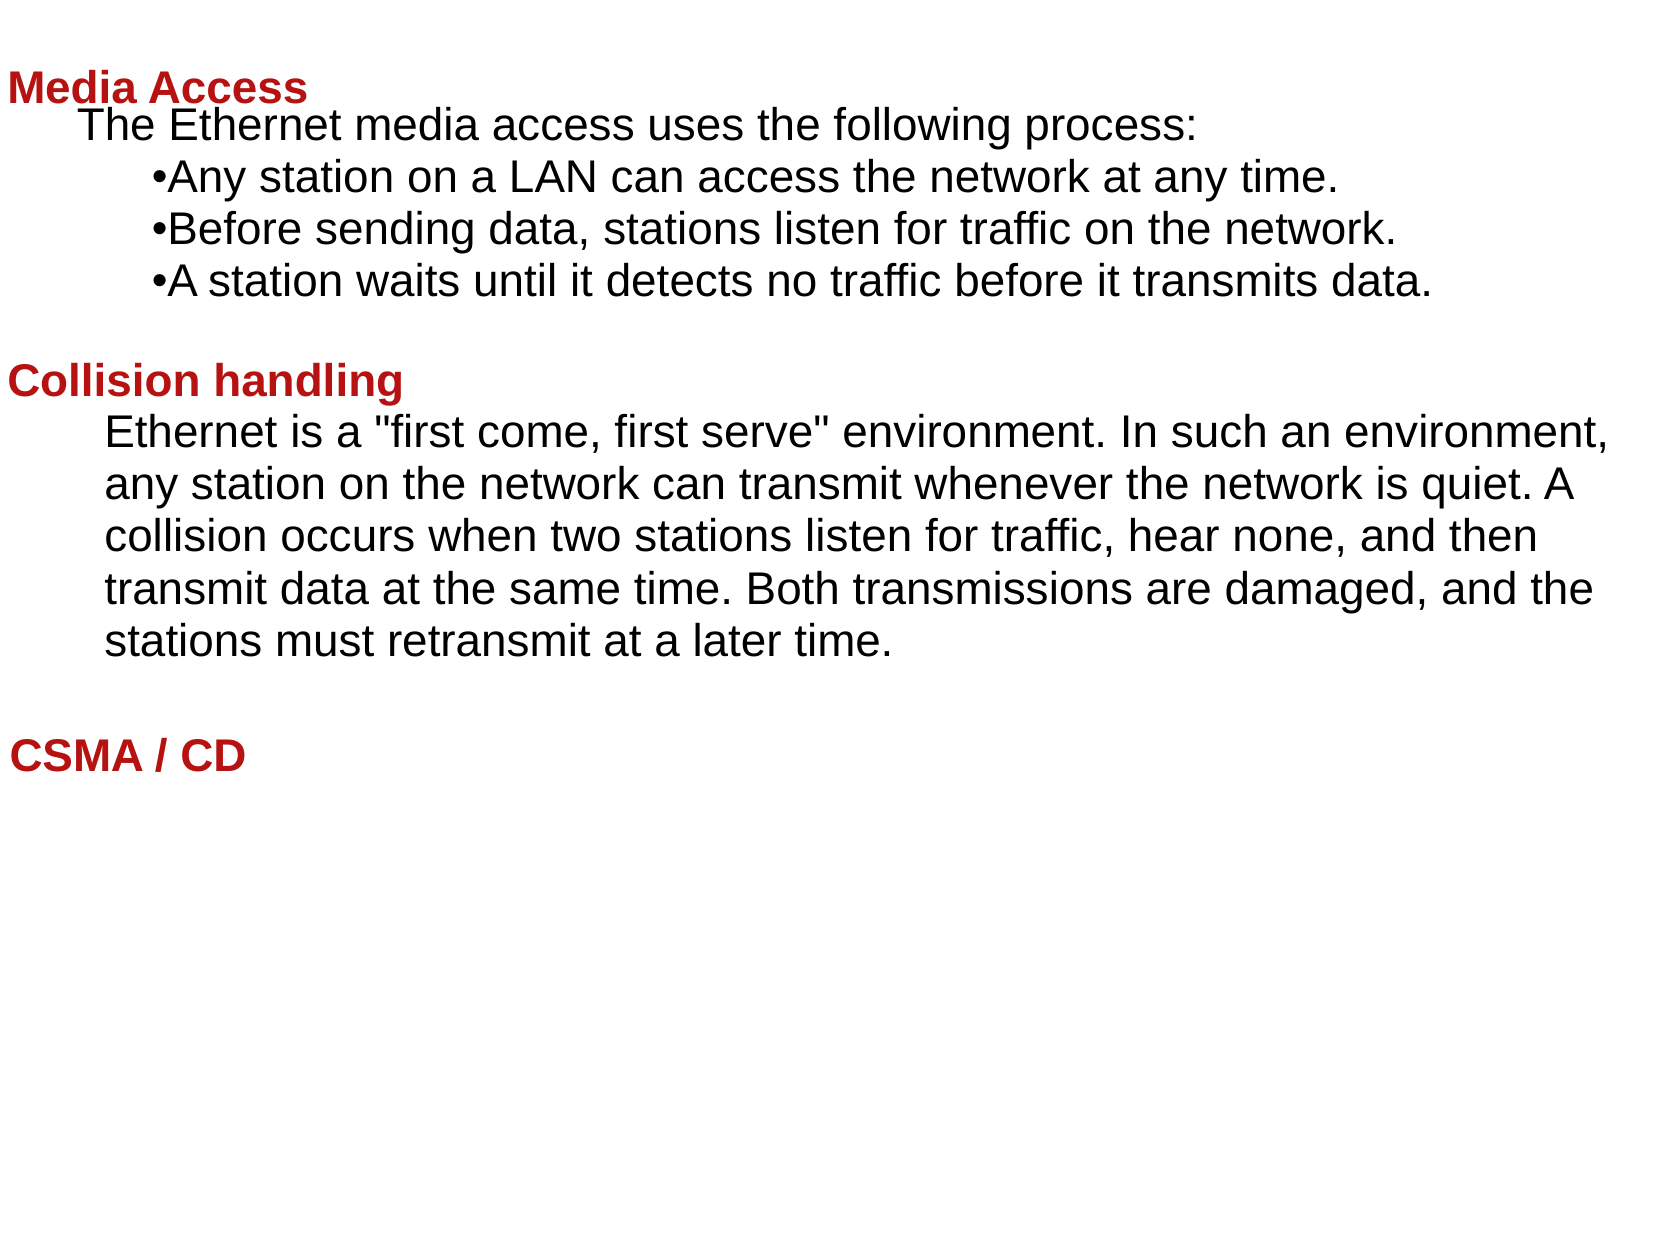

Media Access
The Ethernet media access uses the following process:
Any station on a LAN can access the network at any time.
Before sending data, stations listen for traffic on the network.
A station waits until it detects no traffic before it transmits data.
Collision handling
Ethernet is a "first come, first serve" environment. In such an environment, any station on the network can transmit whenever the network is quiet. A collision occurs when two stations listen for traffic, hear none, and then transmit data at the same time. Both transmissions are damaged, and the stations must retransmit at a later time.
CSMA / CD